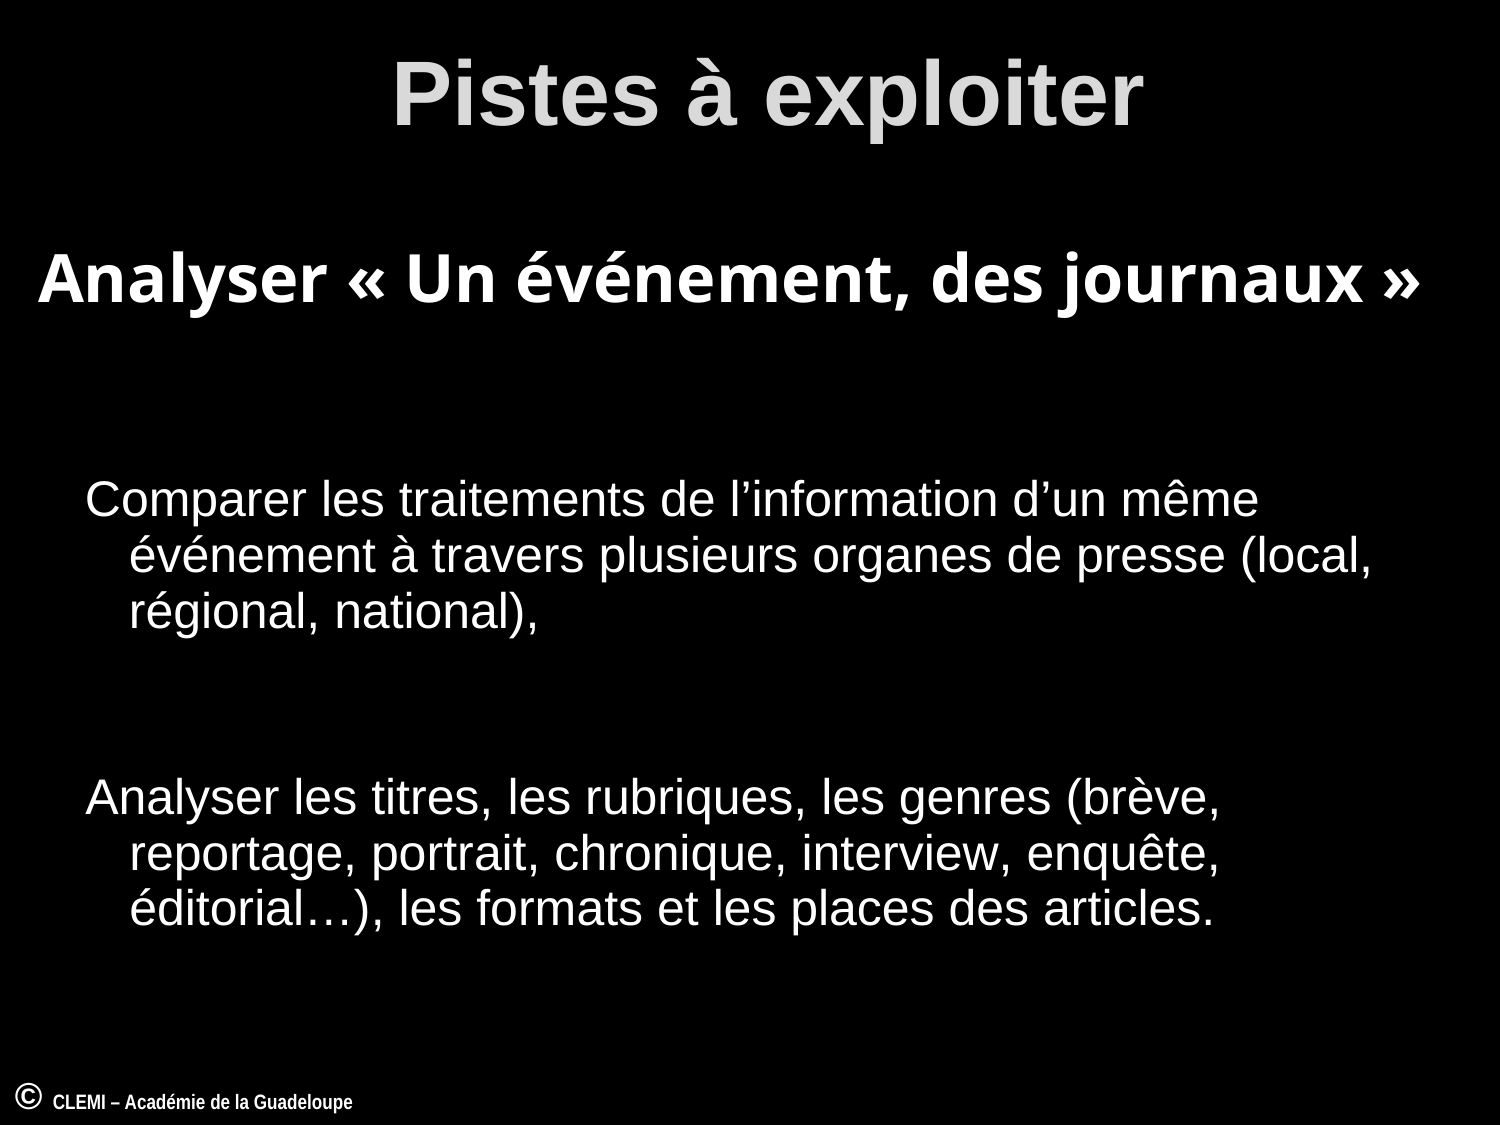

# Pistes à exploiter
Analyser « Un événement, des journaux »
Comparer les traitements de l’information d’un même événement à travers plusieurs organes de presse (local, régional, national),
Analyser les titres, les rubriques, les genres (brève, reportage, portrait, chronique, interview, enquête, éditorial…), les formats et les places des articles.
© CLEMI – Académie de la Guadeloupe